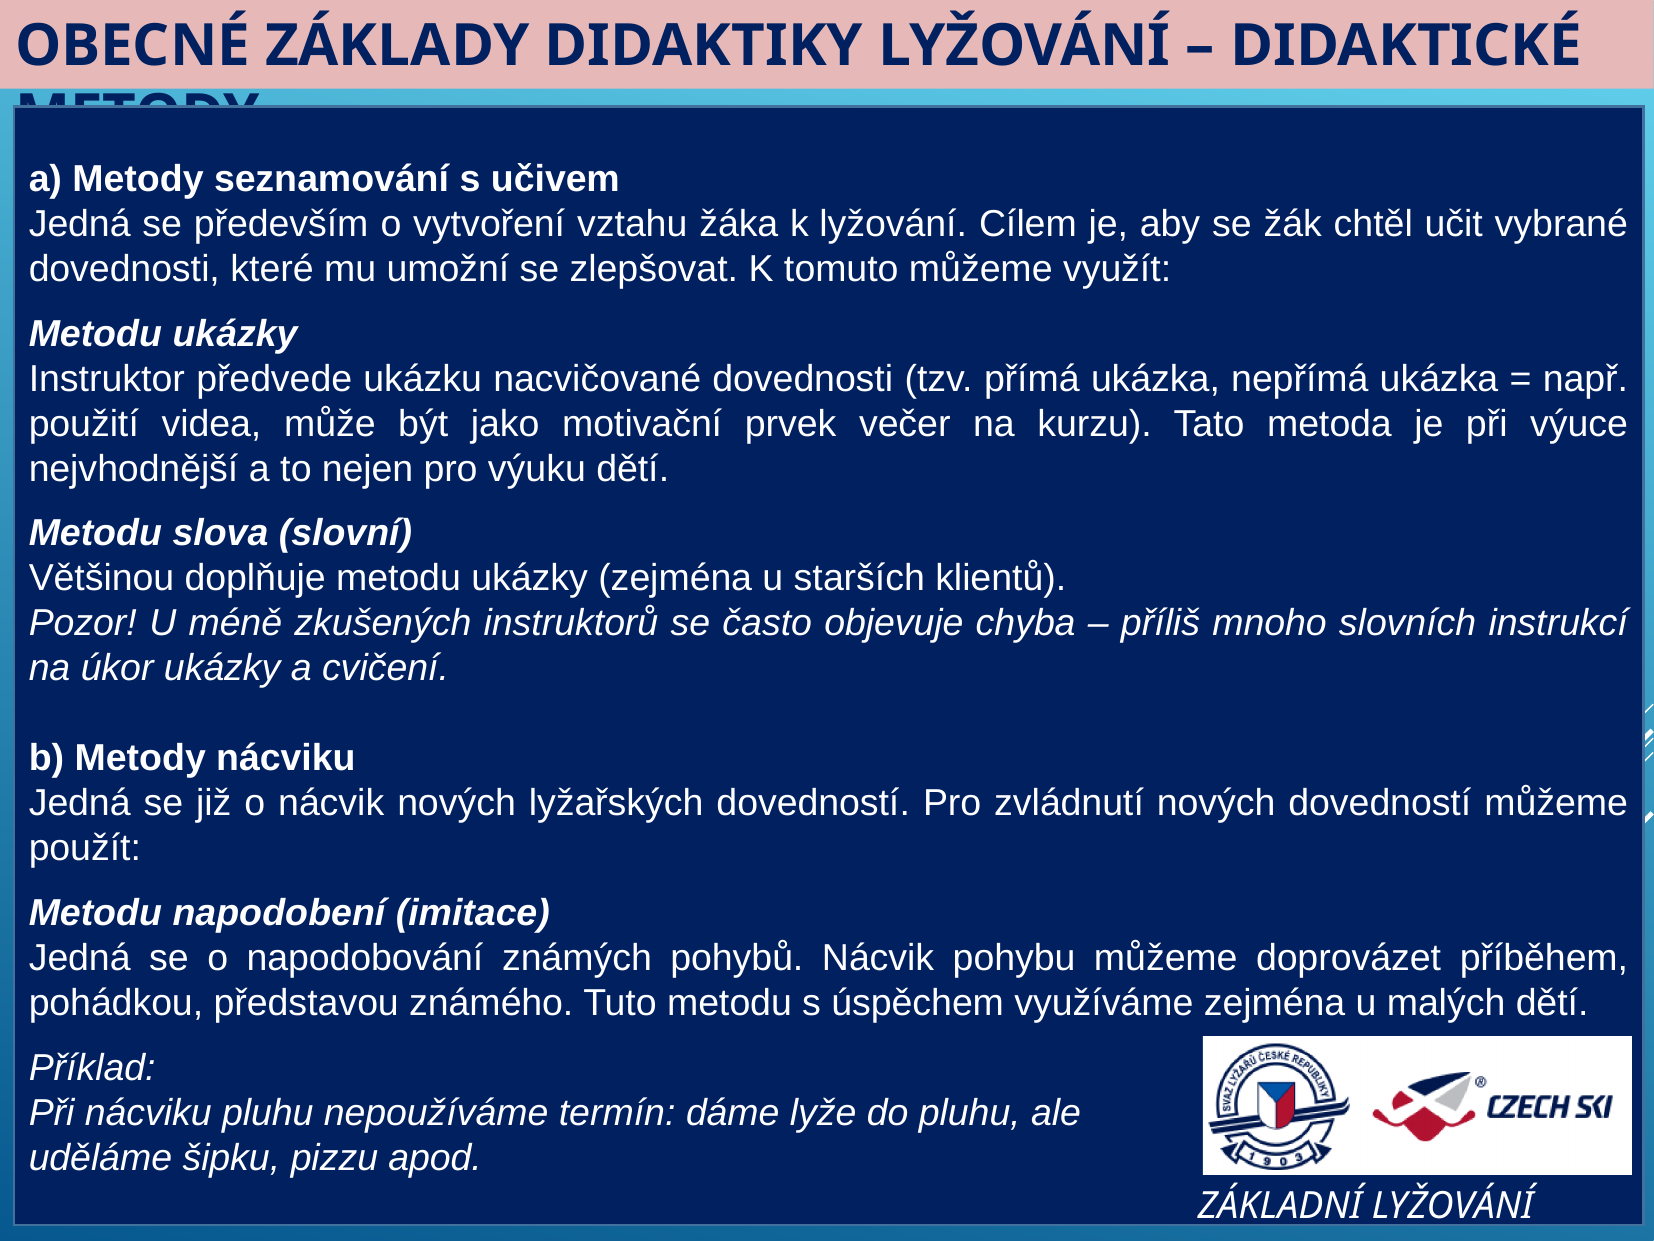

# Obecné základy didaktiky lyžování – didaktické metody
a) Metody seznamování s učivem
Jedná se především o vytvoření vztahu žáka k lyžování. Cílem je, aby se žák chtěl učit vybrané dovednosti, které mu umožní se zlepšovat. K tomuto můžeme využít:
Metodu ukázky
Instruktor předvede ukázku nacvičované dovednosti (tzv. přímá ukázka, nepřímá ukázka = např. použití videa, může být jako motivační prvek večer na kurzu). Tato metoda je při výuce nejvhodnější a to nejen pro výuku dětí.
Metodu slova (slovní)
Většinou doplňuje metodu ukázky (zejména u starších klientů).
Pozor! U méně zkušených instruktorů se často objevuje chyba – příliš mnoho slovních instrukcí na úkor ukázky a cvičení.
b) Metody nácviku
Jedná se již o nácvik nových lyžařských dovedností. Pro zvládnutí nových dovedností můžeme použít:
Metodu napodobení (imitace)
Jedná se o napodobování známých pohybů. Nácvik pohybu můžeme doprovázet příběhem, pohádkou, představou známého. Tuto metodu s úspěchem využíváme zejména u malých dětí.
Příklad:
Při nácviku pluhu nepoužíváme termín: dáme lyže do pluhu, ale
uděláme šipku, pizzu apod.
ZÁKLADNÍ LYŽOVÁNÍ